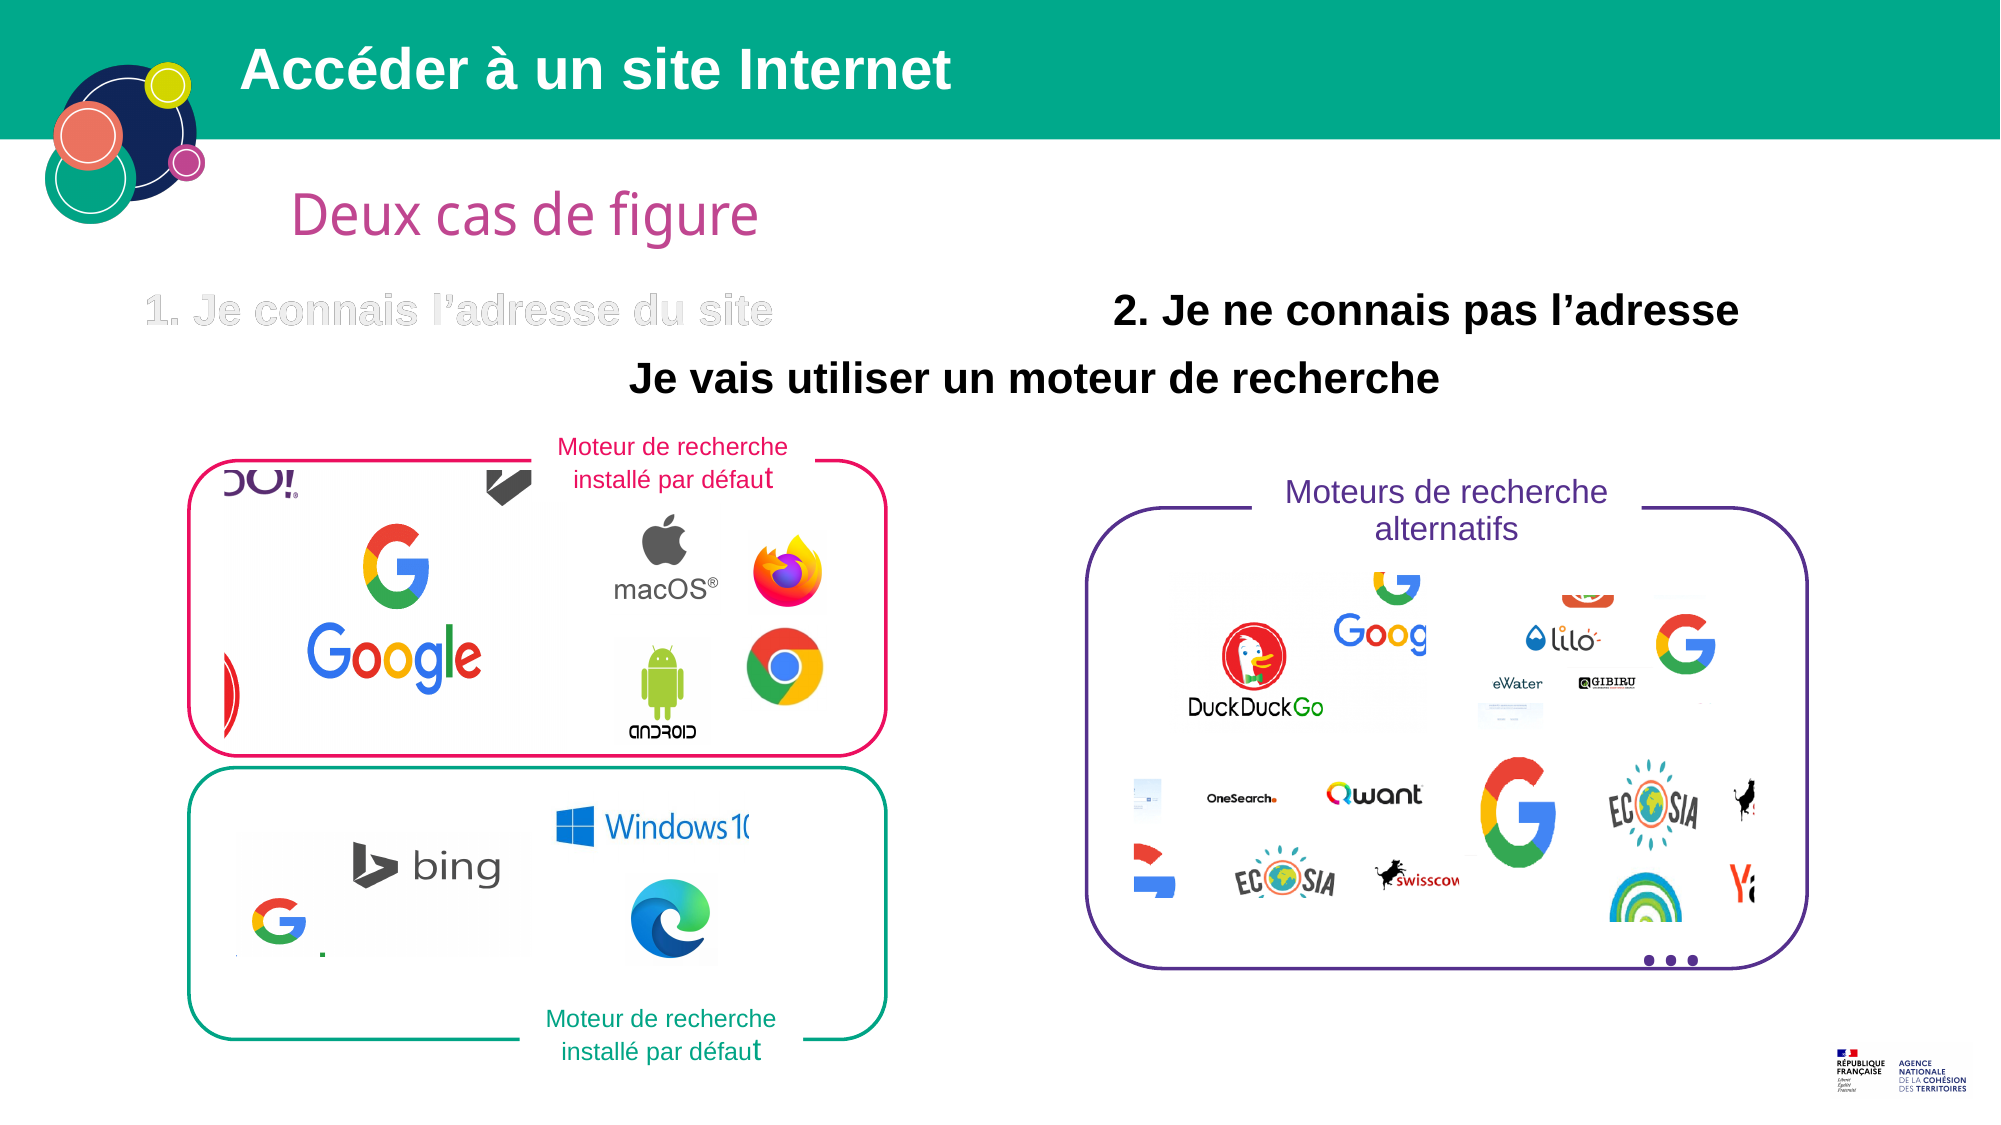

Accéder à un site Internet
Deux cas de figure
1
1. Je connais l’adresse du site
2. Je ne connais pas l’adresse
1. Je connais l’adresse du site
Je vais utiliser un moteur de recherche
Moteur de recherche installé par défaut
Moteurs de recherche alternatifs
…
Moteur de recherche installé par défaut